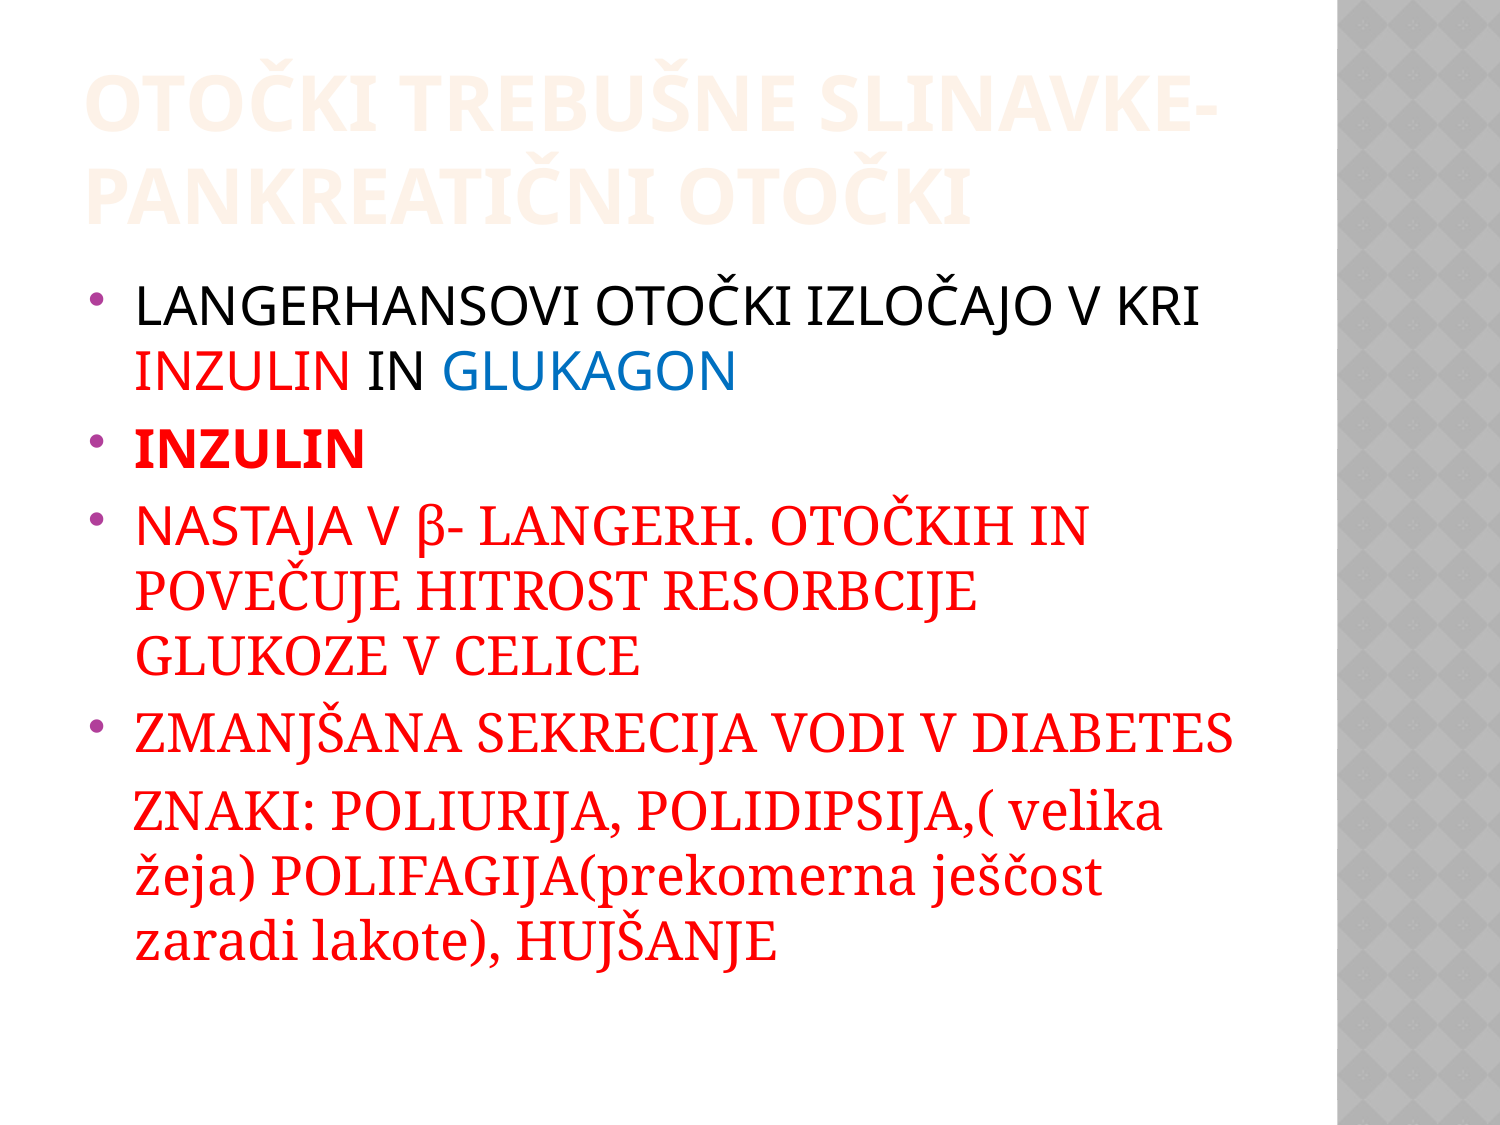

# OTOČKI TREBUŠNE SLINAVKE-PANKREATIČNI OTOČKI
LANGERHANSOVI OTOČKI IZLOČAJO V KRI INZULIN IN GLUKAGON
INZULIN
NASTAJA V β- LANGERH. OTOČKIH IN POVEČUJE HITROST RESORBCIJE GLUKOZE V CELICE
ZMANJŠANA SEKRECIJA VODI V DIABETES
 ZNAKI: POLIURIJA, POLIDIPSIJA,( velika žeja) POLIFAGIJA(prekomerna ješčost zaradi lakote), HUJŠANJE